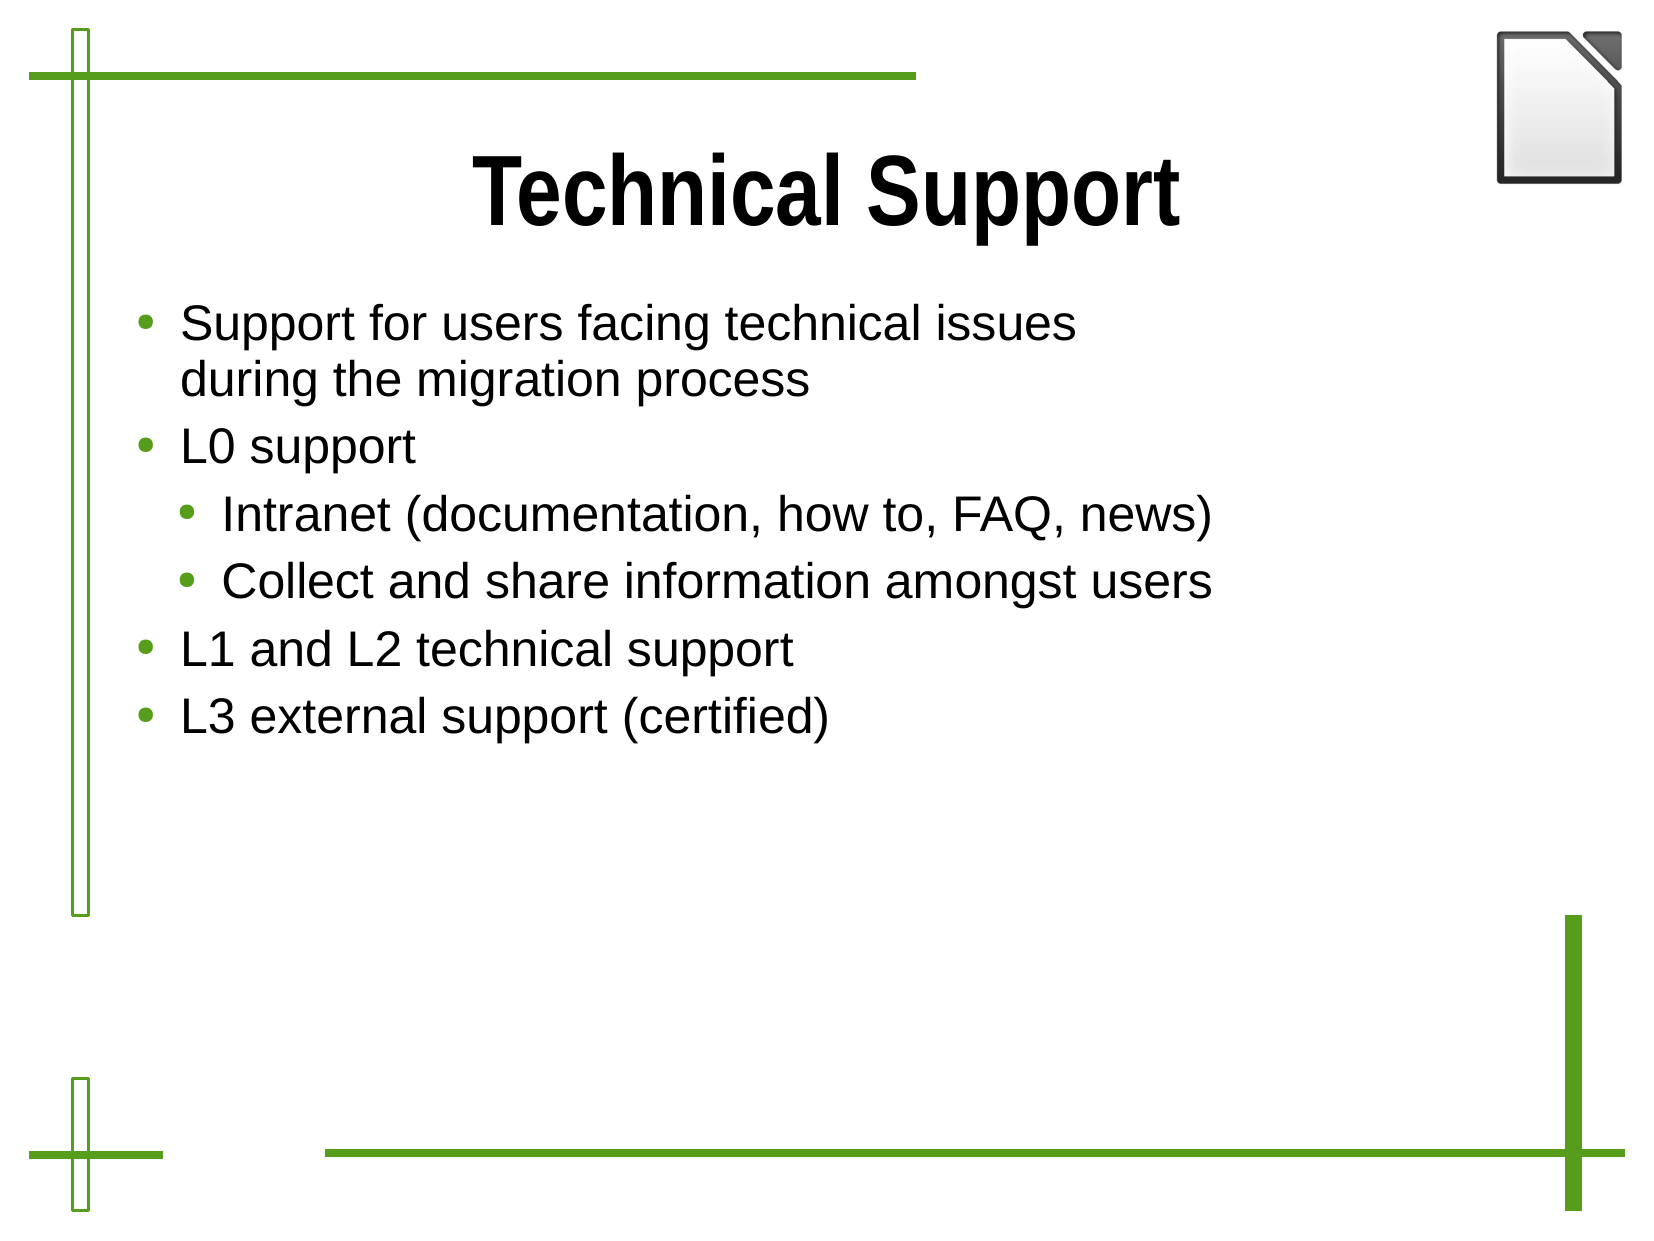

# Technical Support
Support for users facing technical issues
during the migration process
L0 support
Intranet (documentation, how to, FAQ, news)
Collect and share information amongst users
L1 and L2 technical support
L3 external support (certified)